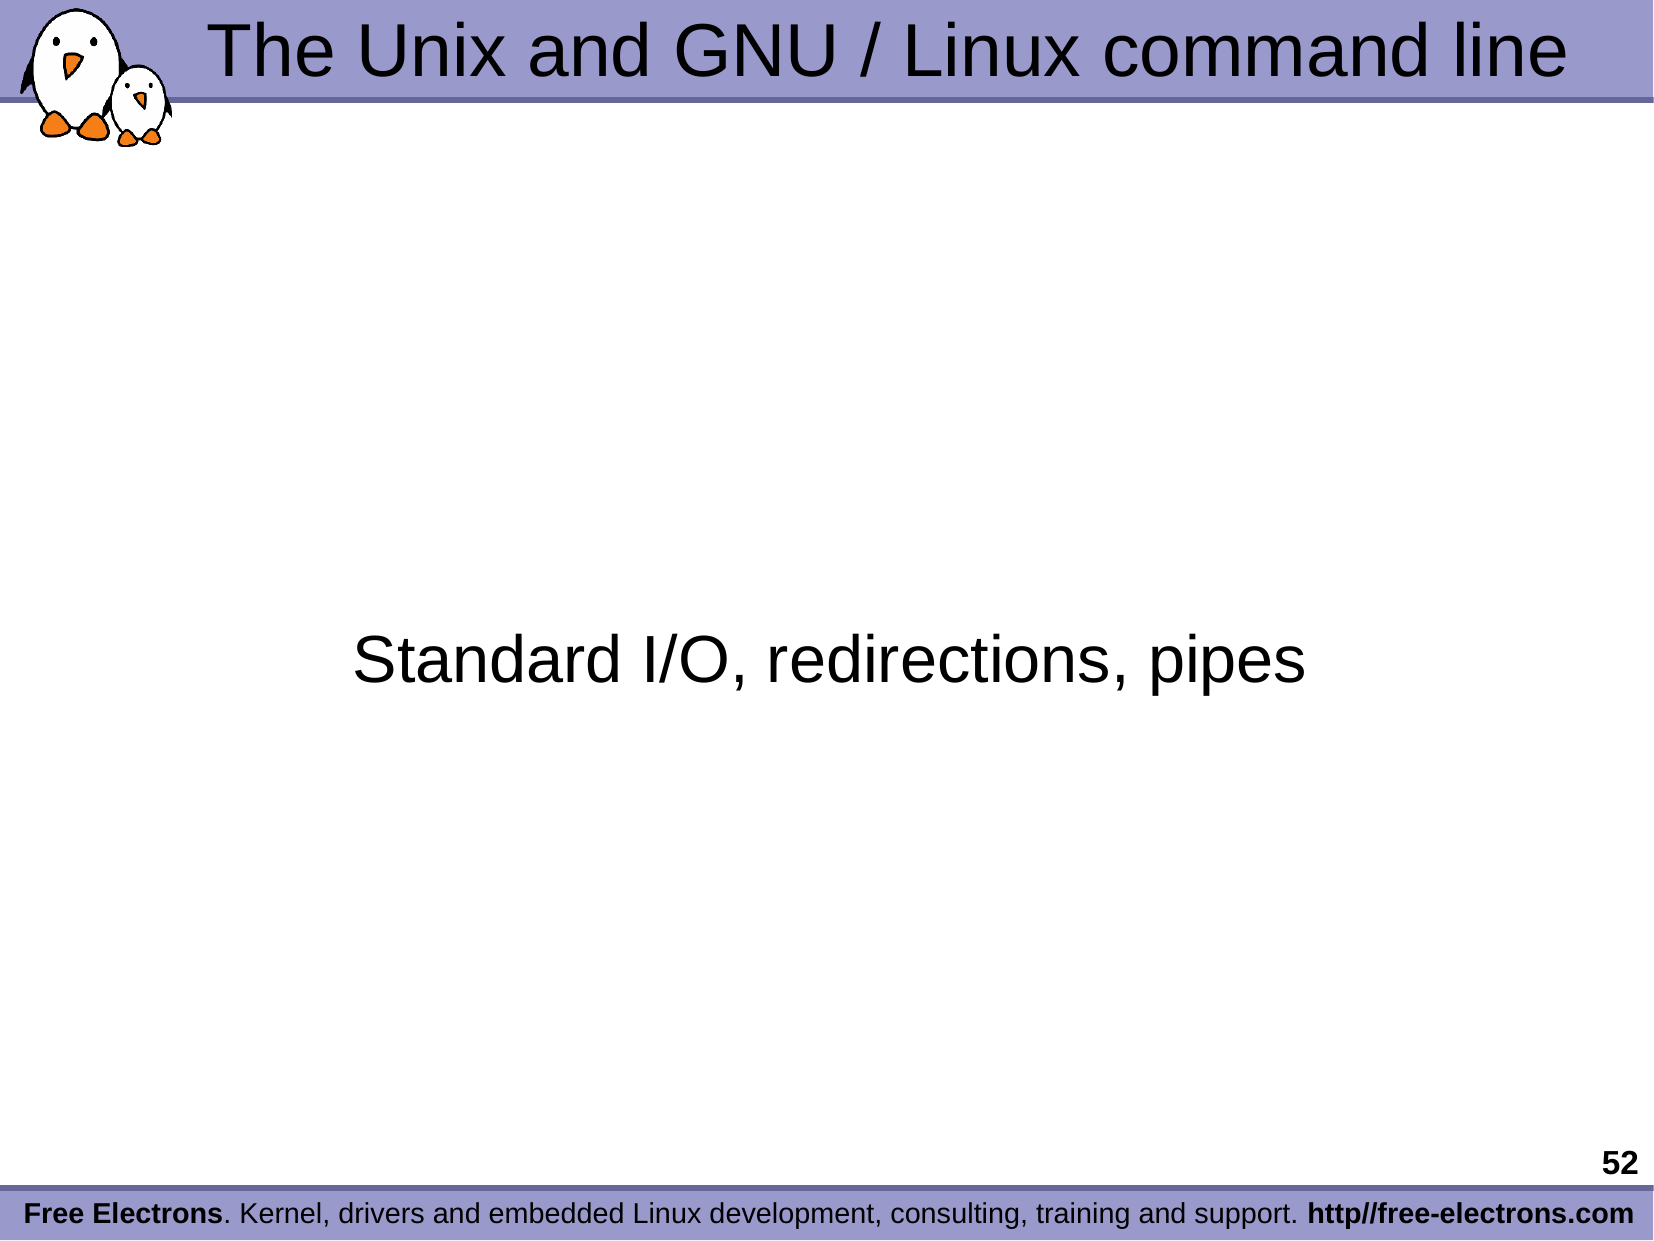

# The Unix and GNU / Linux command line
Standard I/O, redirections, pipes